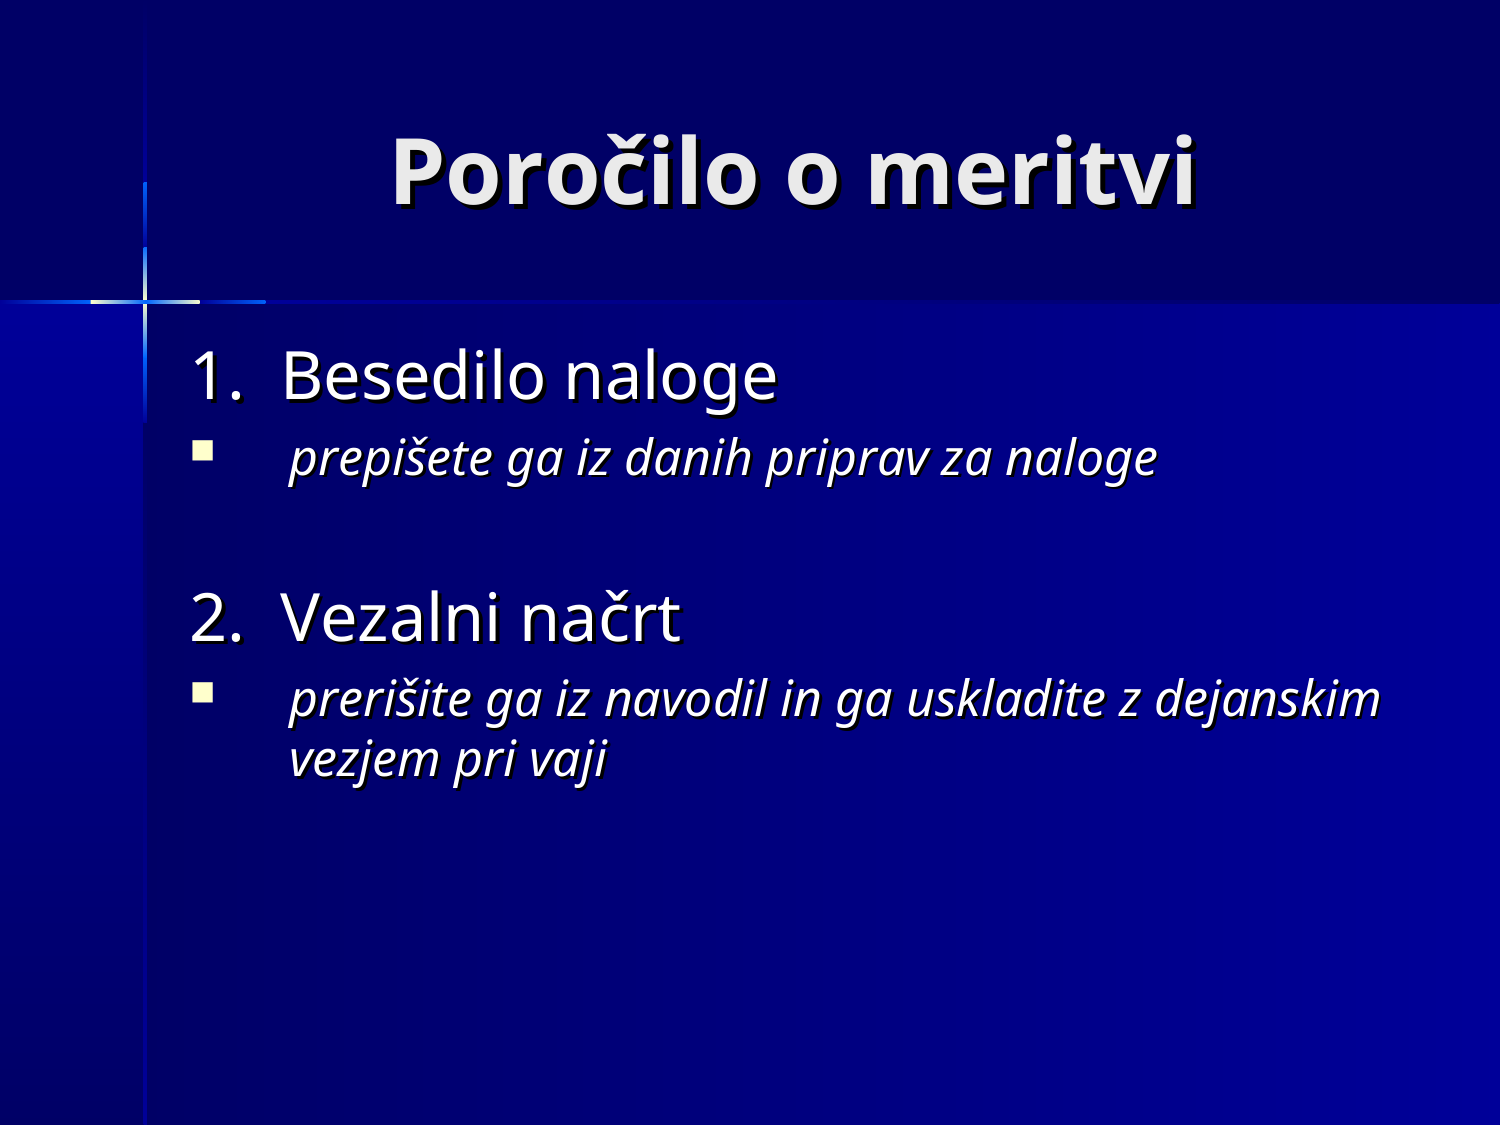

# Poročilo o meritvi
1. Besedilo naloge
prepišete ga iz danih priprav za naloge
2. Vezalni načrt
prerišite ga iz navodil in ga uskladite z dejanskim vezjem pri vaji